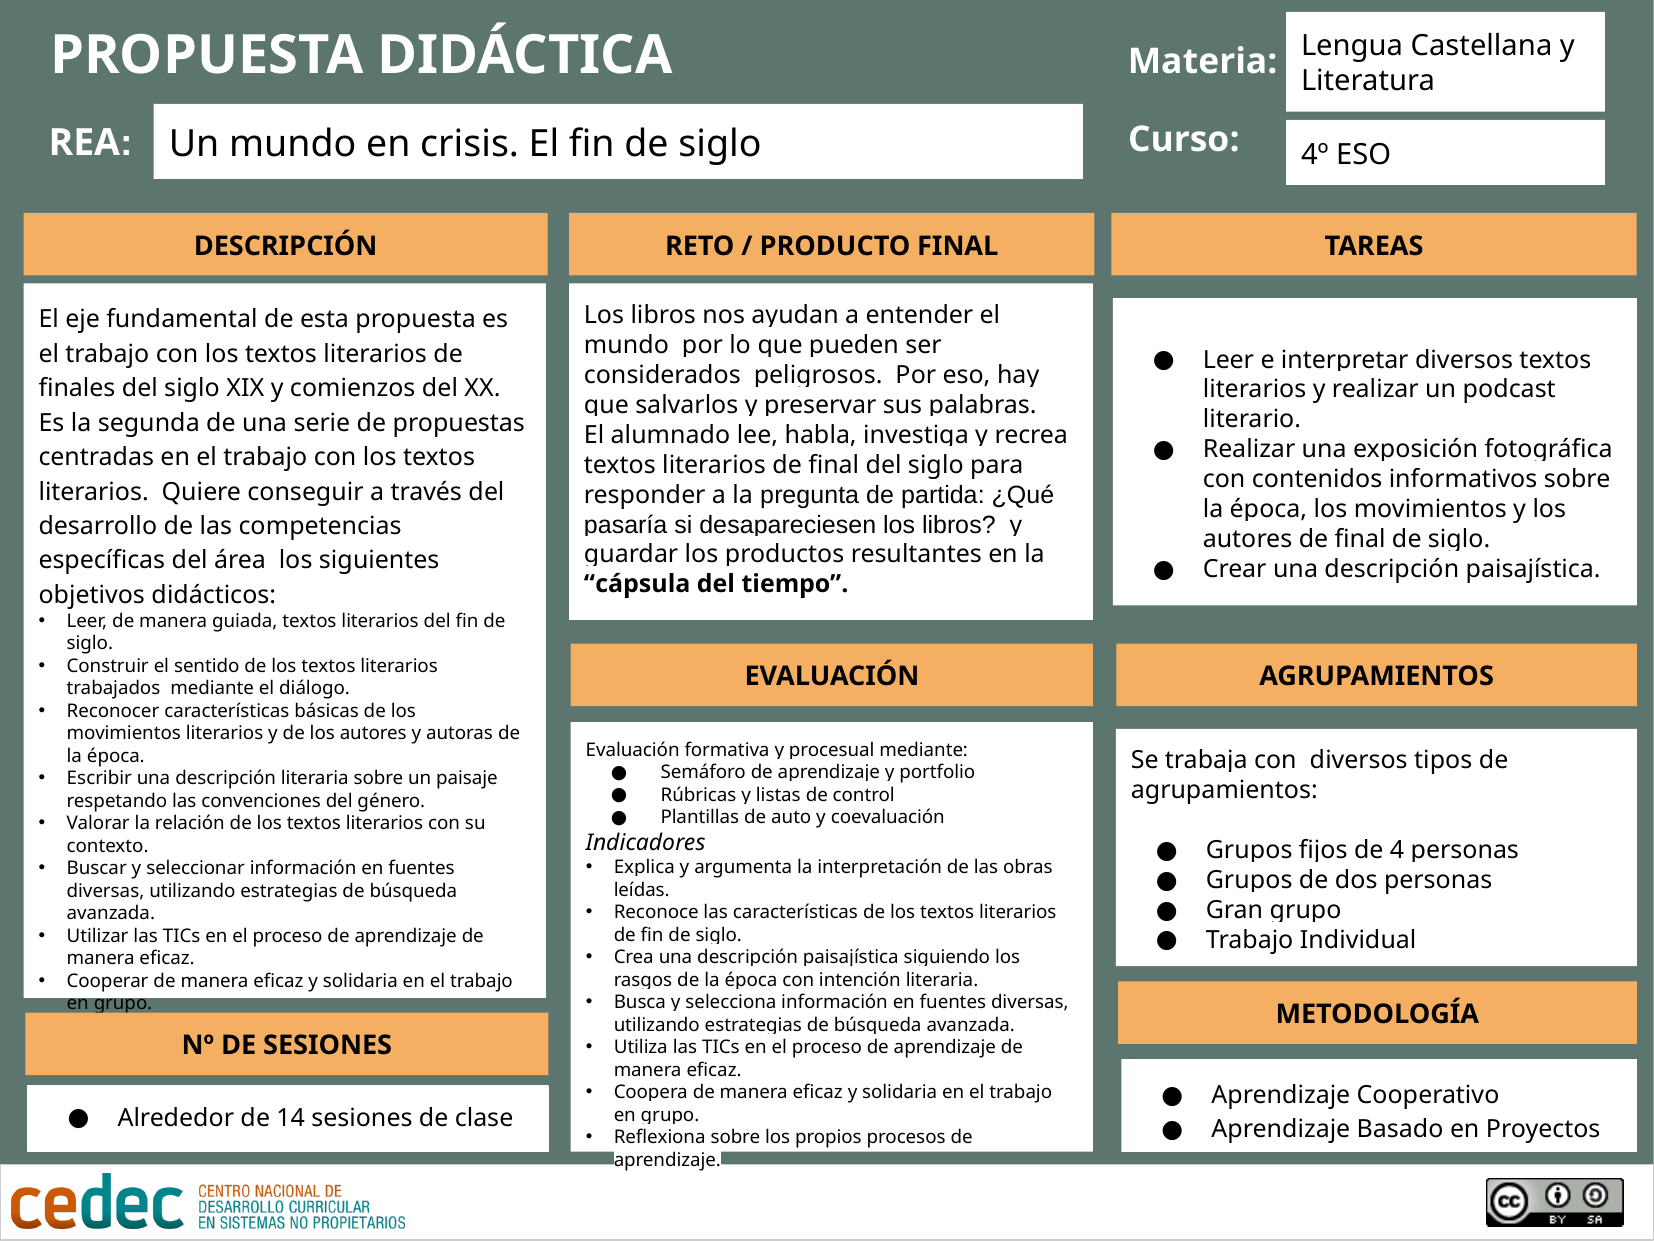

PROPUESTA DIDÁCTICA
Lengua Castellana y Literatura
Materia:
Un mundo en crisis. El fin de siglo
Curso:
REA:
4º ESO
DESCRIPCIÓN
RETO / PRODUCTO FINAL
TAREAS
El eje fundamental de esta propuesta es el trabajo con los textos literarios de finales del siglo XIX y comienzos del XX. Es la segunda de una serie de propuestas centradas en el trabajo con los textos literarios.  Quiere conseguir a través del desarrollo de las competencias específicas del área los siguientes objetivos didácticos:
Leer, de manera guiada, textos literarios del fin de siglo.
Construir el sentido de los textos literarios trabajados mediante el diálogo.
Reconocer características básicas de los movimientos literarios y de los autores y autoras de la época.
Escribir una descripción literaria sobre un paisaje respetando las convenciones del género.
Valorar la relación de los textos literarios con su contexto.
Buscar y seleccionar información en fuentes diversas, utilizando estrategias de búsqueda avanzada.
Utilizar las TICs en el proceso de aprendizaje de manera eficaz.
Cooperar de manera eficaz y solidaria en el trabajo en grupo.
Reflexionar sobre los propios procesos de aprendizaje.
Los libros nos ayudan a entender el mundo por lo que pueden ser considerados peligrosos. Por eso, hay que salvarlos y preservar sus palabras.
El alumnado lee, habla, investiga y recrea
textos literarios de final del siglo para responder a la pregunta de partida: ¿Qué pasaría si desapareciesen los libros?  y
guardar los productos resultantes en la
“cápsula del tiempo”.
Leer e interpretar diversos textos literarios y realizar un podcast literario.
Realizar una exposición fotográfica con contenidos informativos sobre la época, los movimientos y los autores de final de siglo.
Crear una descripción paisajística.
EVALUACIÓN
AGRUPAMIENTOS
Evaluación formativa y procesual mediante:
Semáforo de aprendizaje y portfolio
Rúbricas y listas de control
Plantillas de auto y coevaluación
Indicadores
Explica y argumenta la interpretación de las obras leídas.
Reconoce las características de los textos literarios de fin de siglo.
Crea una descripción paisajística siguiendo los rasgos de la época con intención literaria.
Busca y selecciona información en fuentes diversas, utilizando estrategias de búsqueda avanzada.
Utiliza las TICs en el proceso de aprendizaje de manera eficaz.
Coopera de manera eficaz y solidaria en el trabajo en grupo.
Reflexiona sobre los propios procesos de aprendizaje.
Se trabaja con diversos tipos de agrupamientos:
Grupos fijos de 4 personas
Grupos de dos personas
Gran grupo
Trabajo Individual
METODOLOGÍA
Nº DE SESIONES
Aprendizaje Cooperativo
Aprendizaje Basado en Proyectos
Alrededor de 14 sesiones de clase